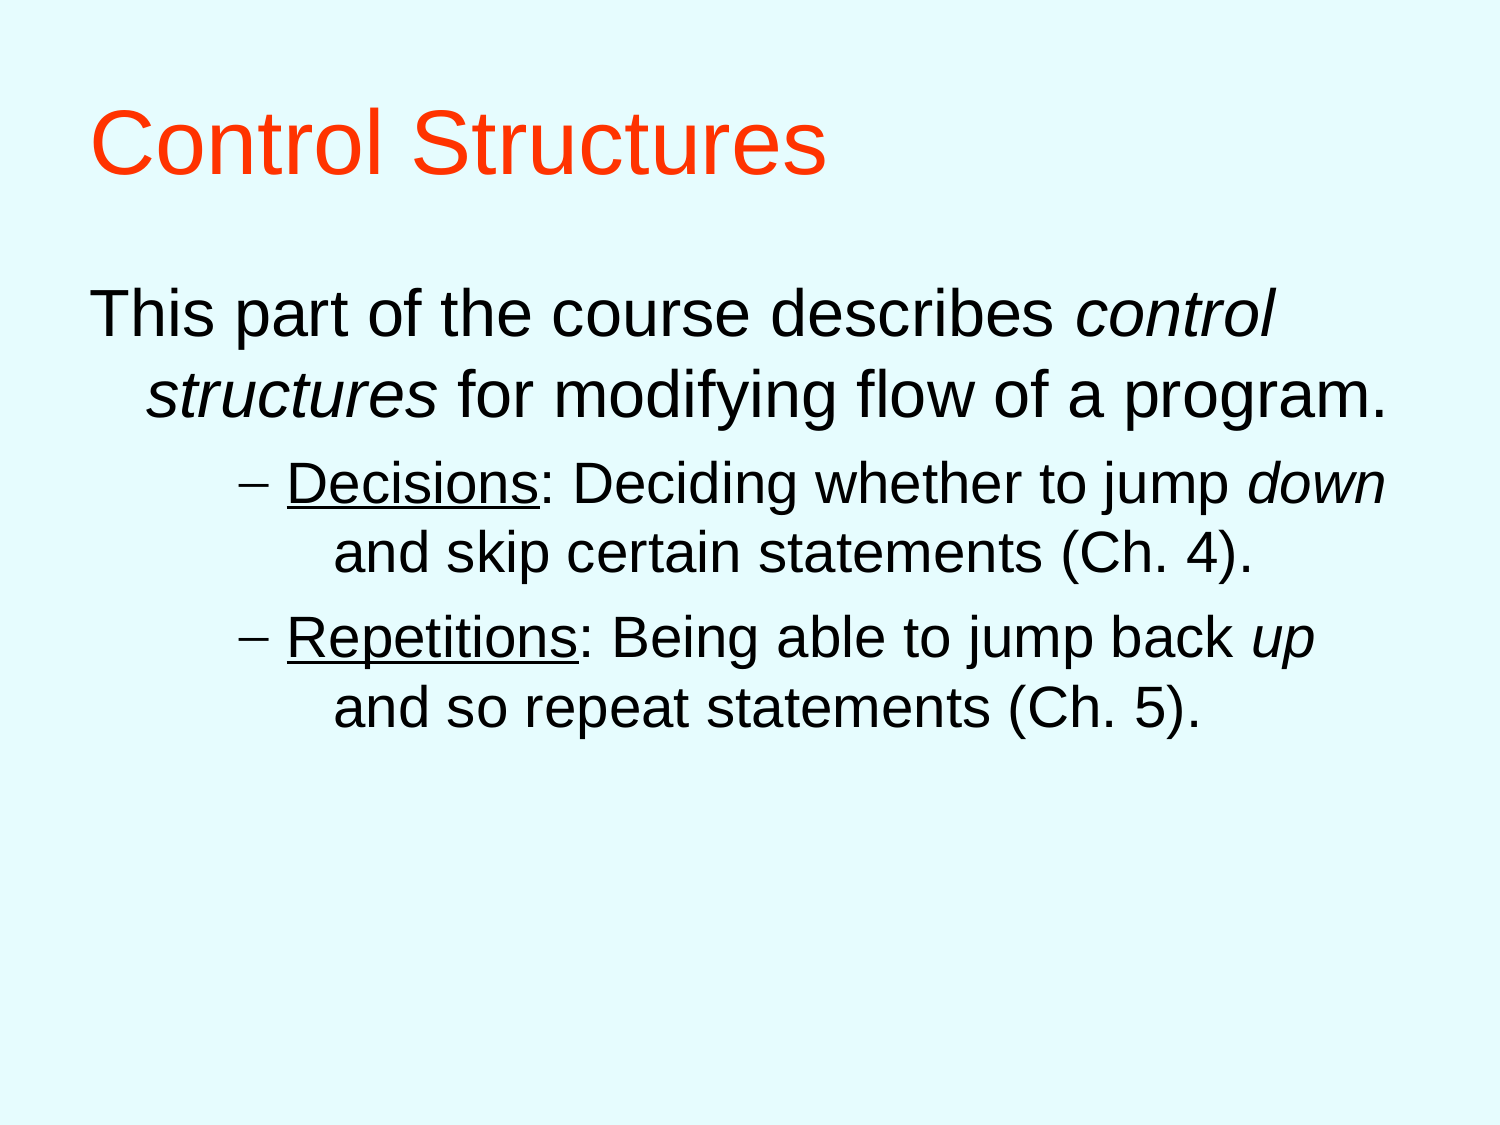

# Control Structures
This part of the course describes control structures for modifying flow of a program.
Decisions: Deciding whether to jump down and skip certain statements (Ch. 4).
Repetitions: Being able to jump back up and so repeat statements (Ch. 5).